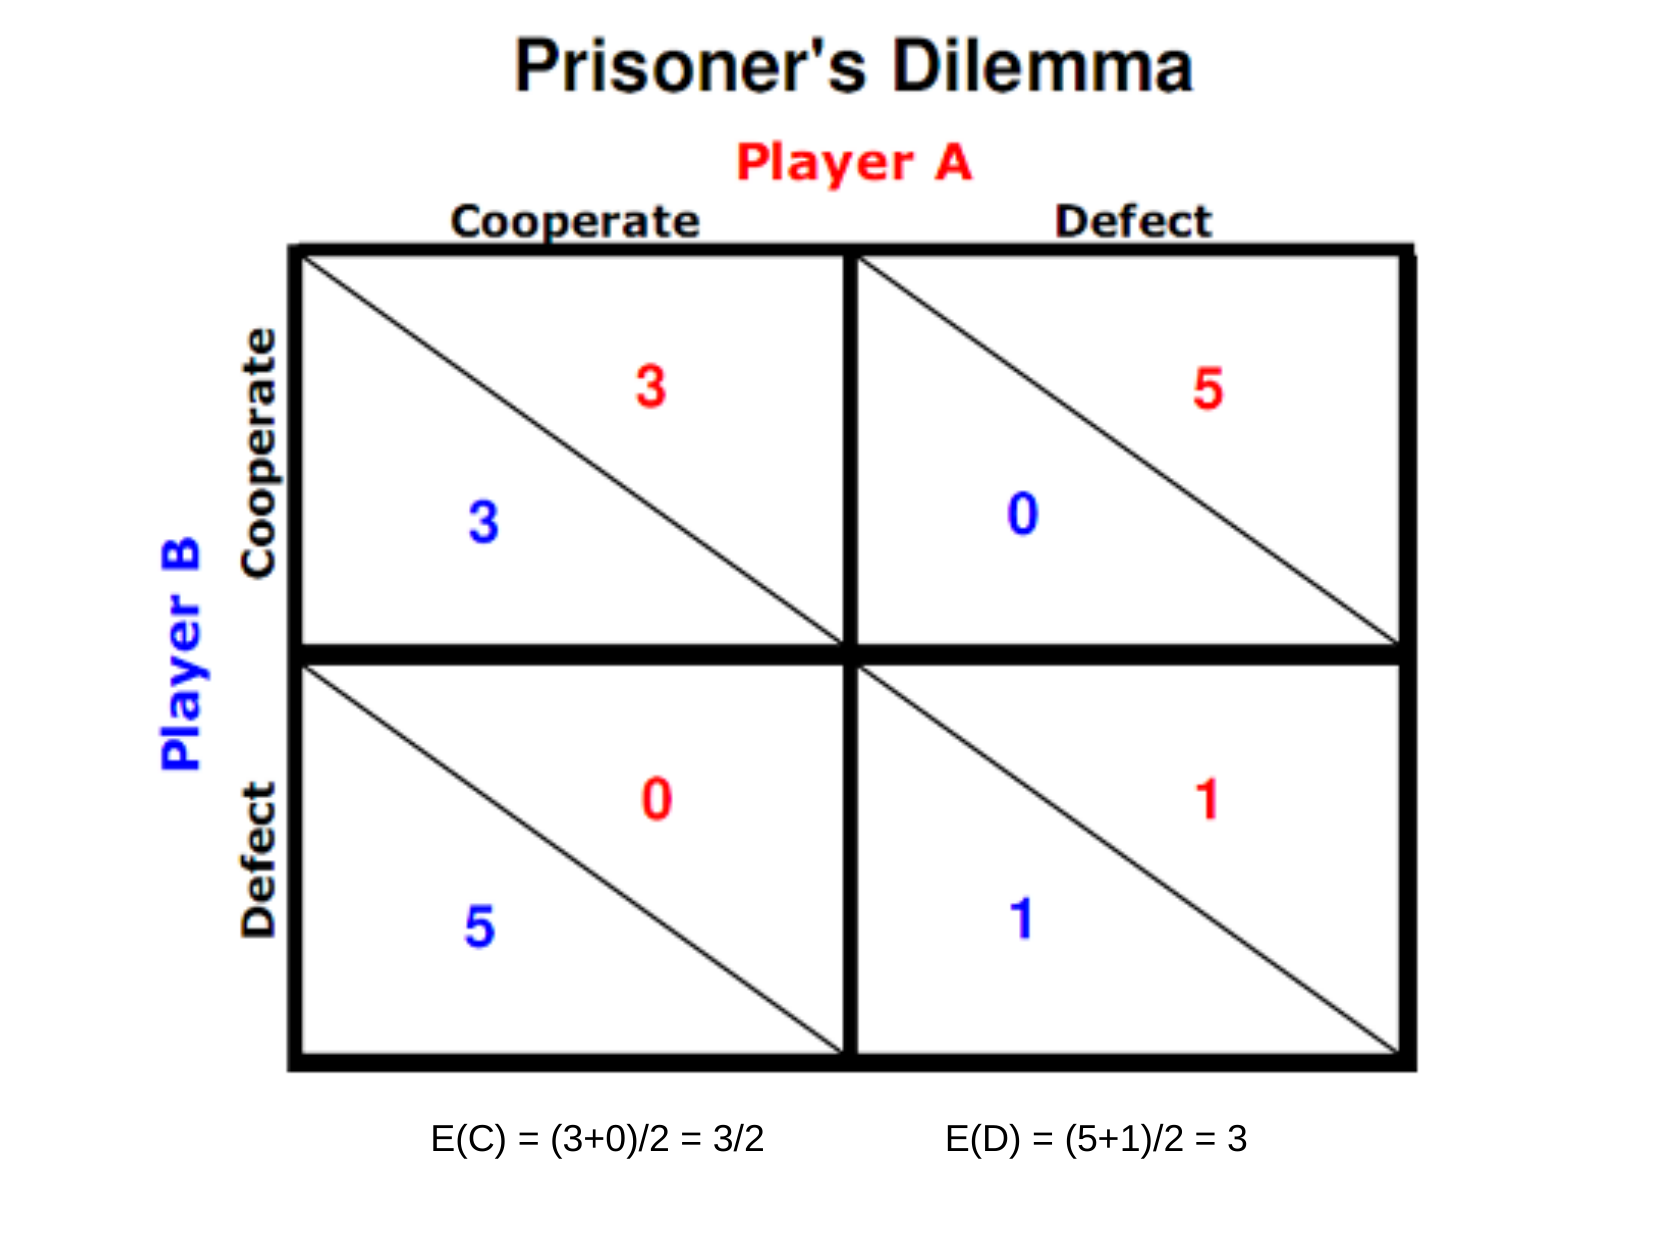

E(C) = (3+0)/2 = 3/2
E(D) = (5+1)/2 = 3